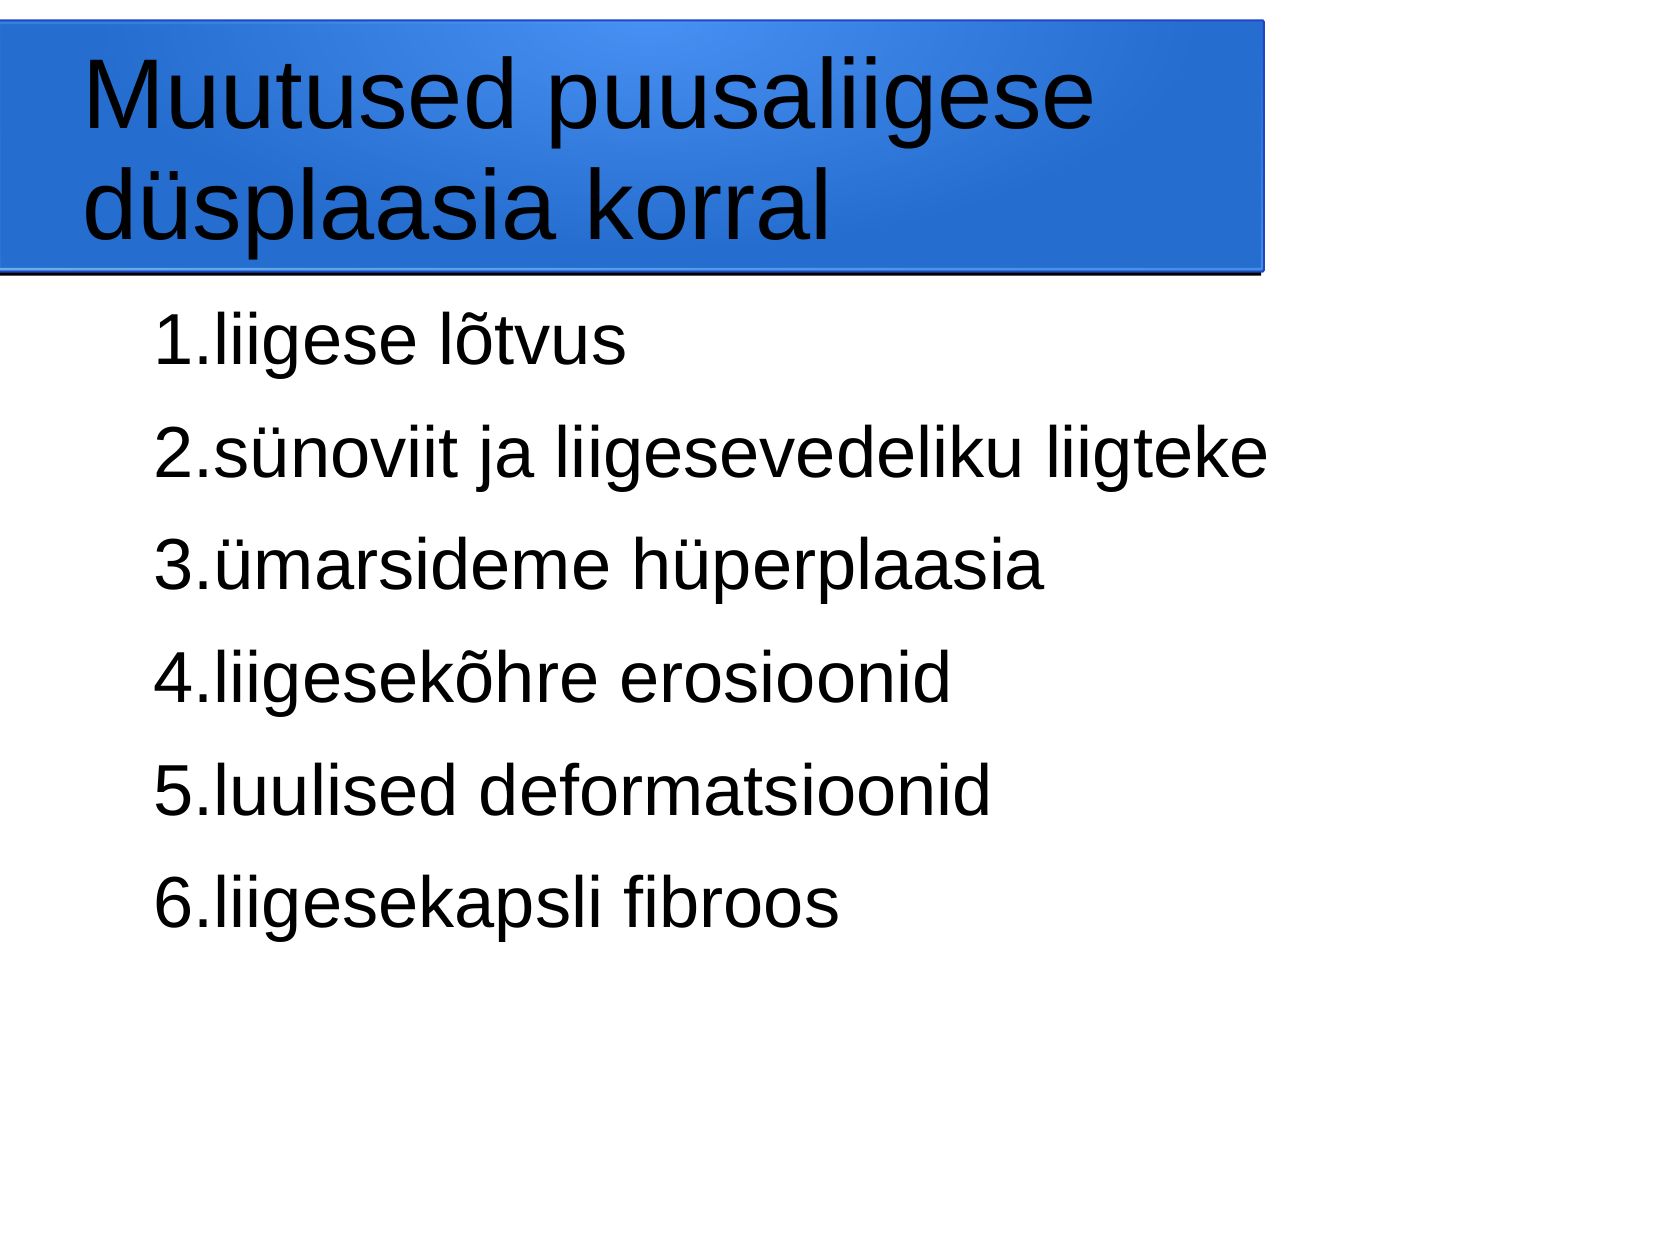

# Muutused puusaliigese düsplaasia korral
1.liigese lõtvus
2.sünoviit ja liigesevedeliku liigteke
3.ümarsideme hüperplaasia
4.liigesekõhre erosioonid
5.luulised deformatsioonid
6.liigesekapsli fibroos